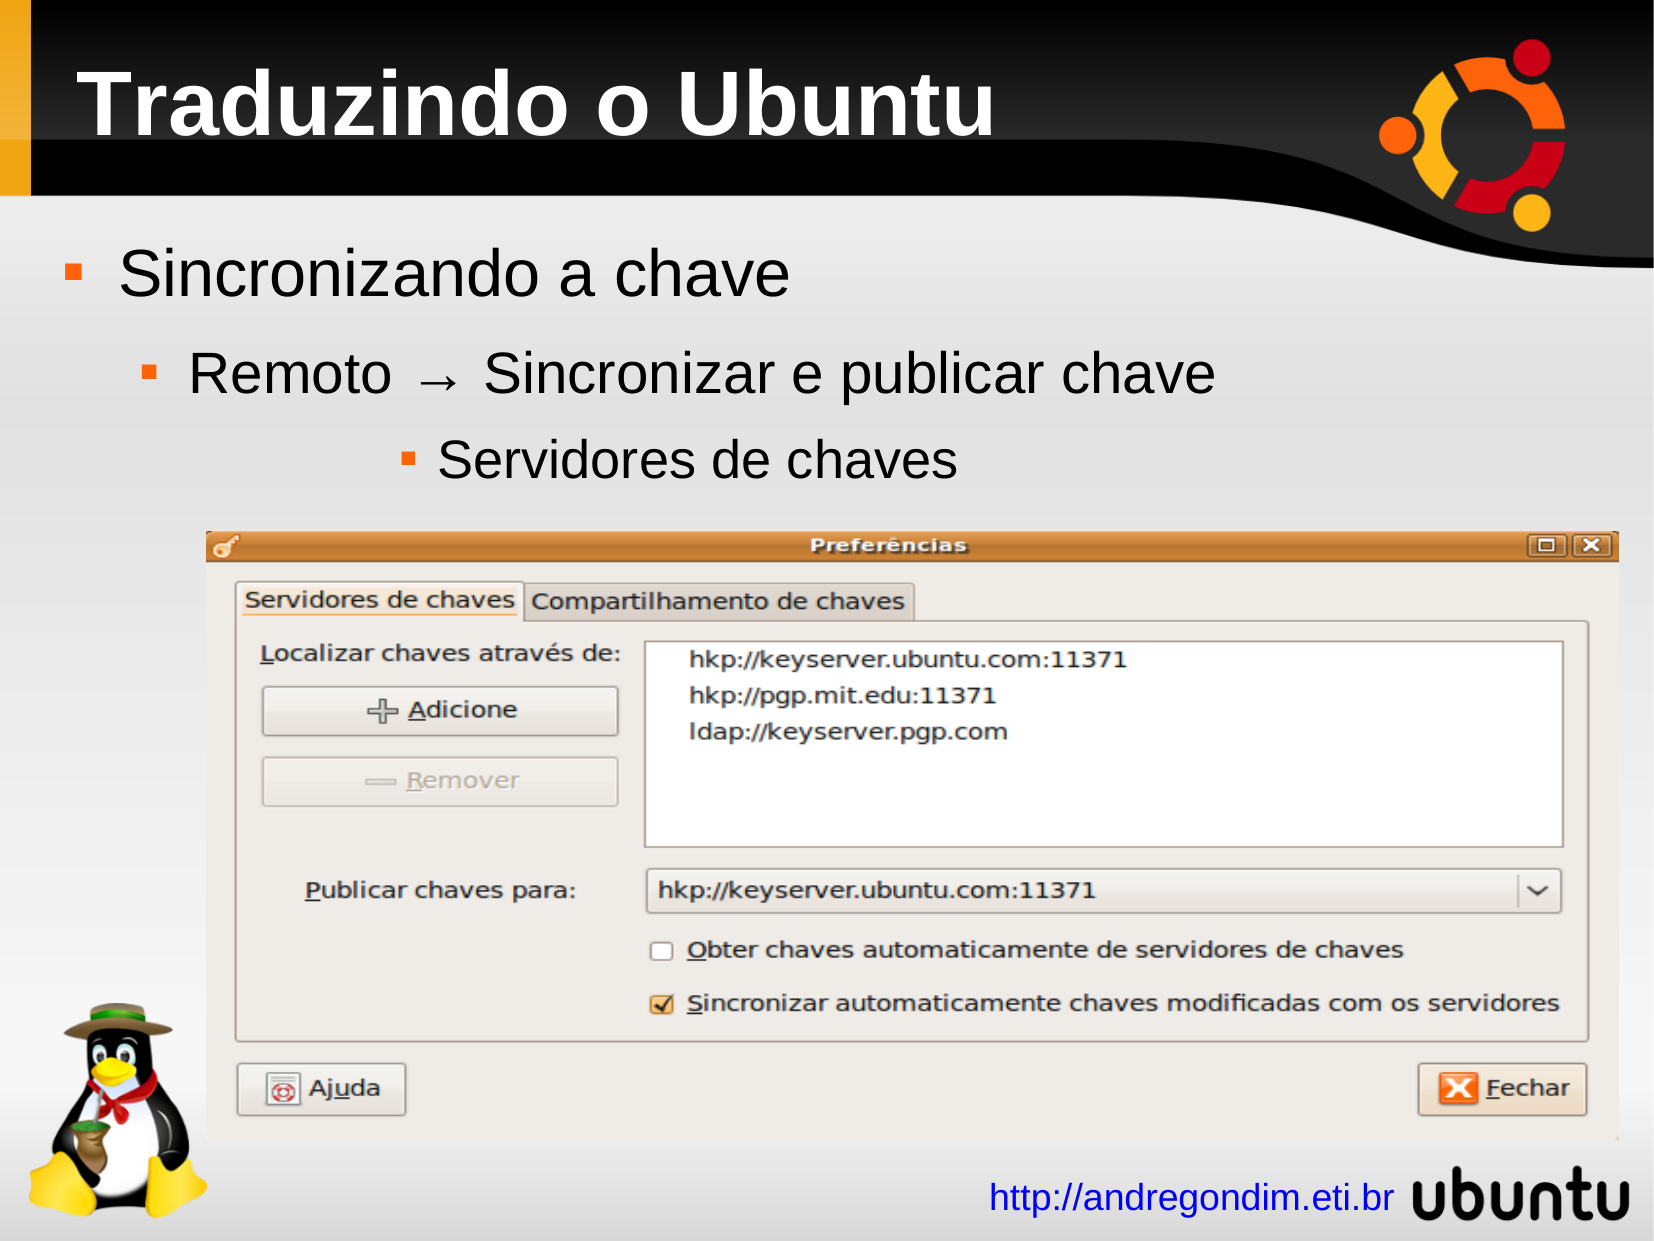

# Traduzindo o Ubuntu
Sincronizando a chave
Remoto → Sincronizar e publicar chave
Servidores de chaves